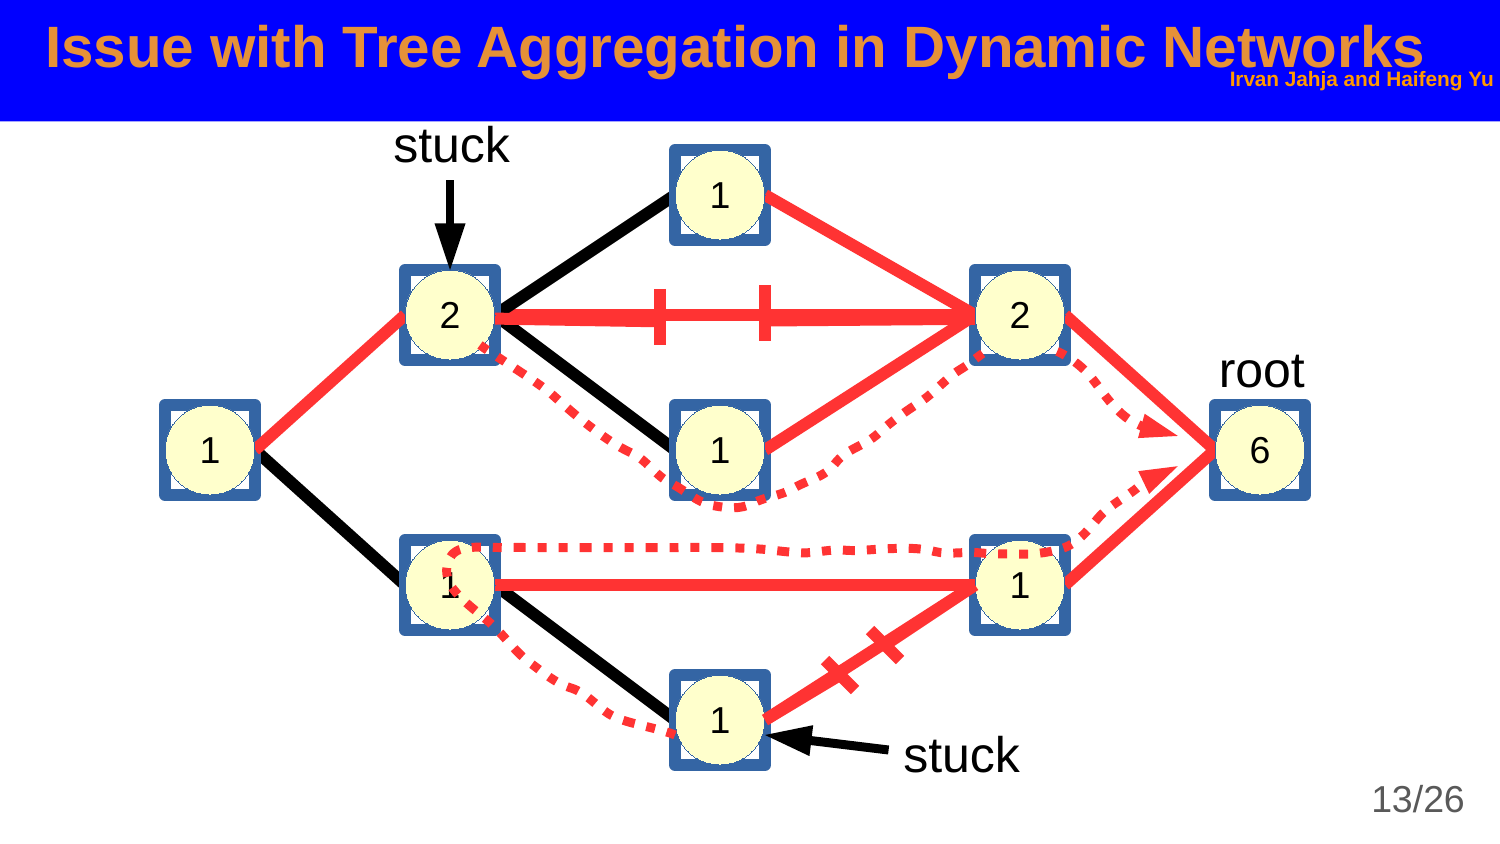

# Issue with Tree Aggregation in Dynamic Networks
stuck
stuck
1
1
1
2
1
2
root
1
1
1
3
6
1
1
1
13